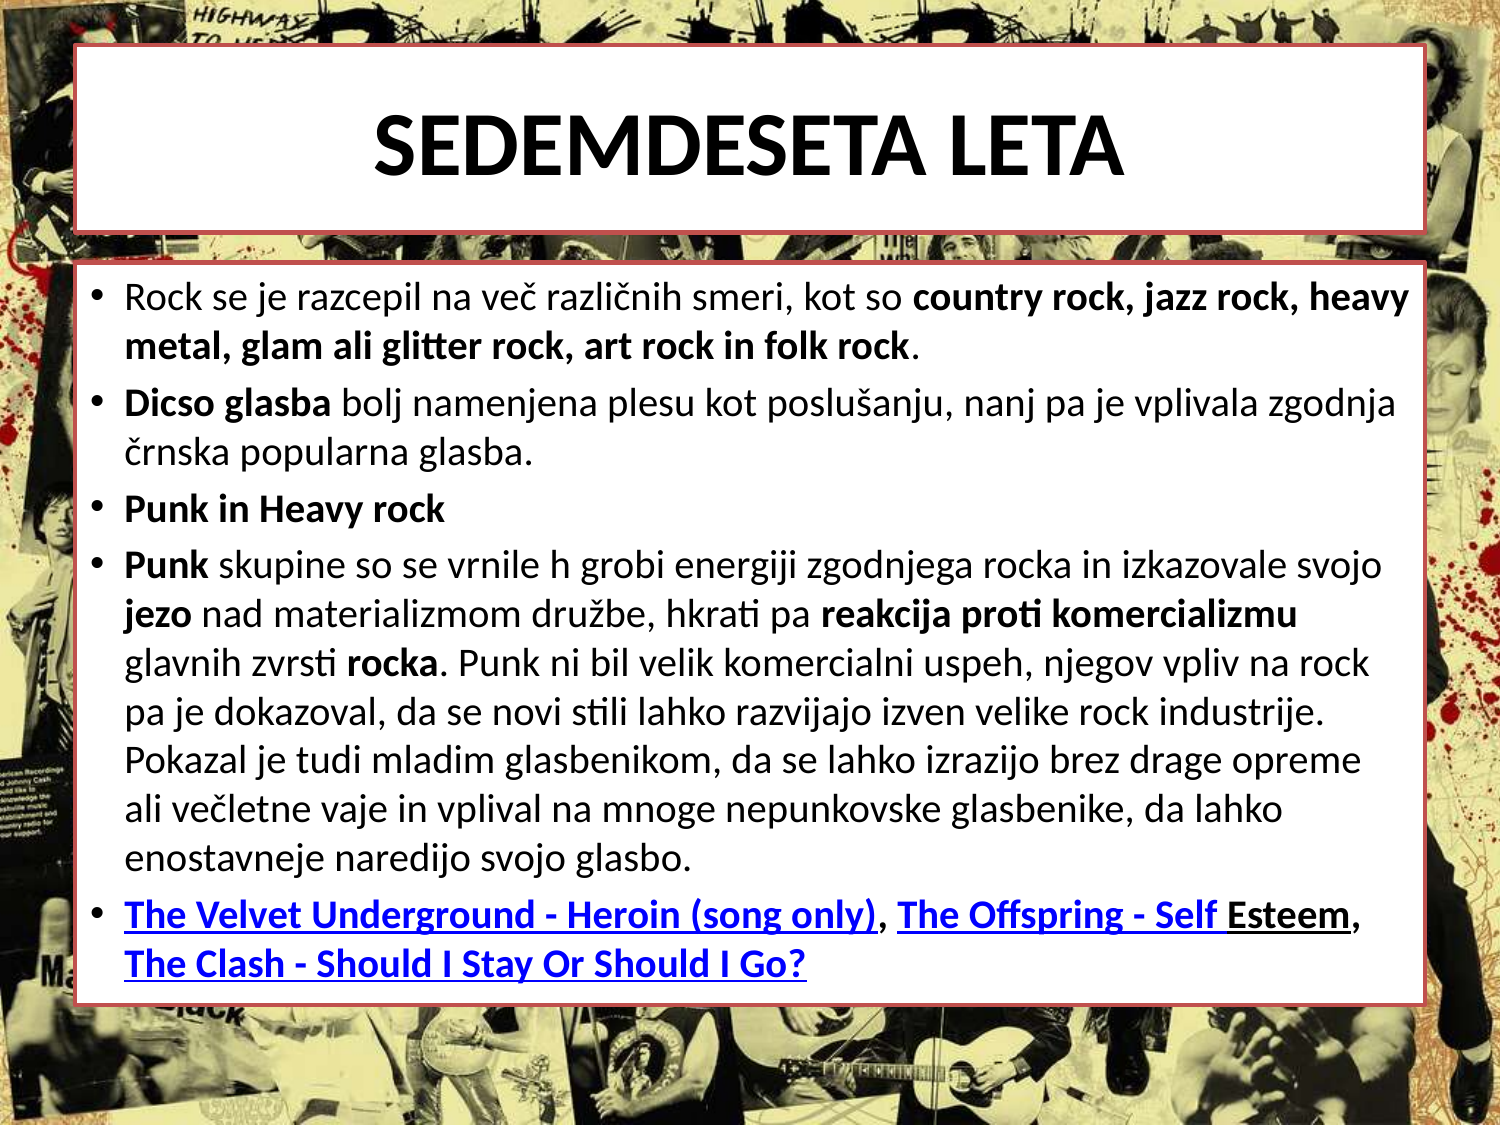

# SEDEMDESETA LETA
Rock se je razcepil na več različnih smeri, kot so country rock, jazz rock, heavy metal, glam ali glitter rock, art rock in folk rock.
Dicso glasba bolj namenjena plesu kot poslušanju, nanj pa je vplivala zgodnja črnska popularna glasba.
Punk in Heavy rock
Punk skupine so se vrnile h grobi energiji zgodnjega rocka in izkazovale svojo jezo nad materializmom družbe, hkrati pa reakcija proti komercializmu glavnih zvrsti rocka. Punk ni bil velik komercialni uspeh, njegov vpliv na rock pa je dokazoval, da se novi stili lahko razvijajo izven velike rock industrije. Pokazal je tudi mladim glasbenikom, da se lahko izrazijo brez drage opreme ali večletne vaje in vplival na mnoge nepunkovske glasbenike, da lahko enostavneje naredijo svojo glasbo.
The Velvet Underground - Heroin (song only), The Offspring - Self Esteem, The Clash - Should I Stay Or Should I Go?